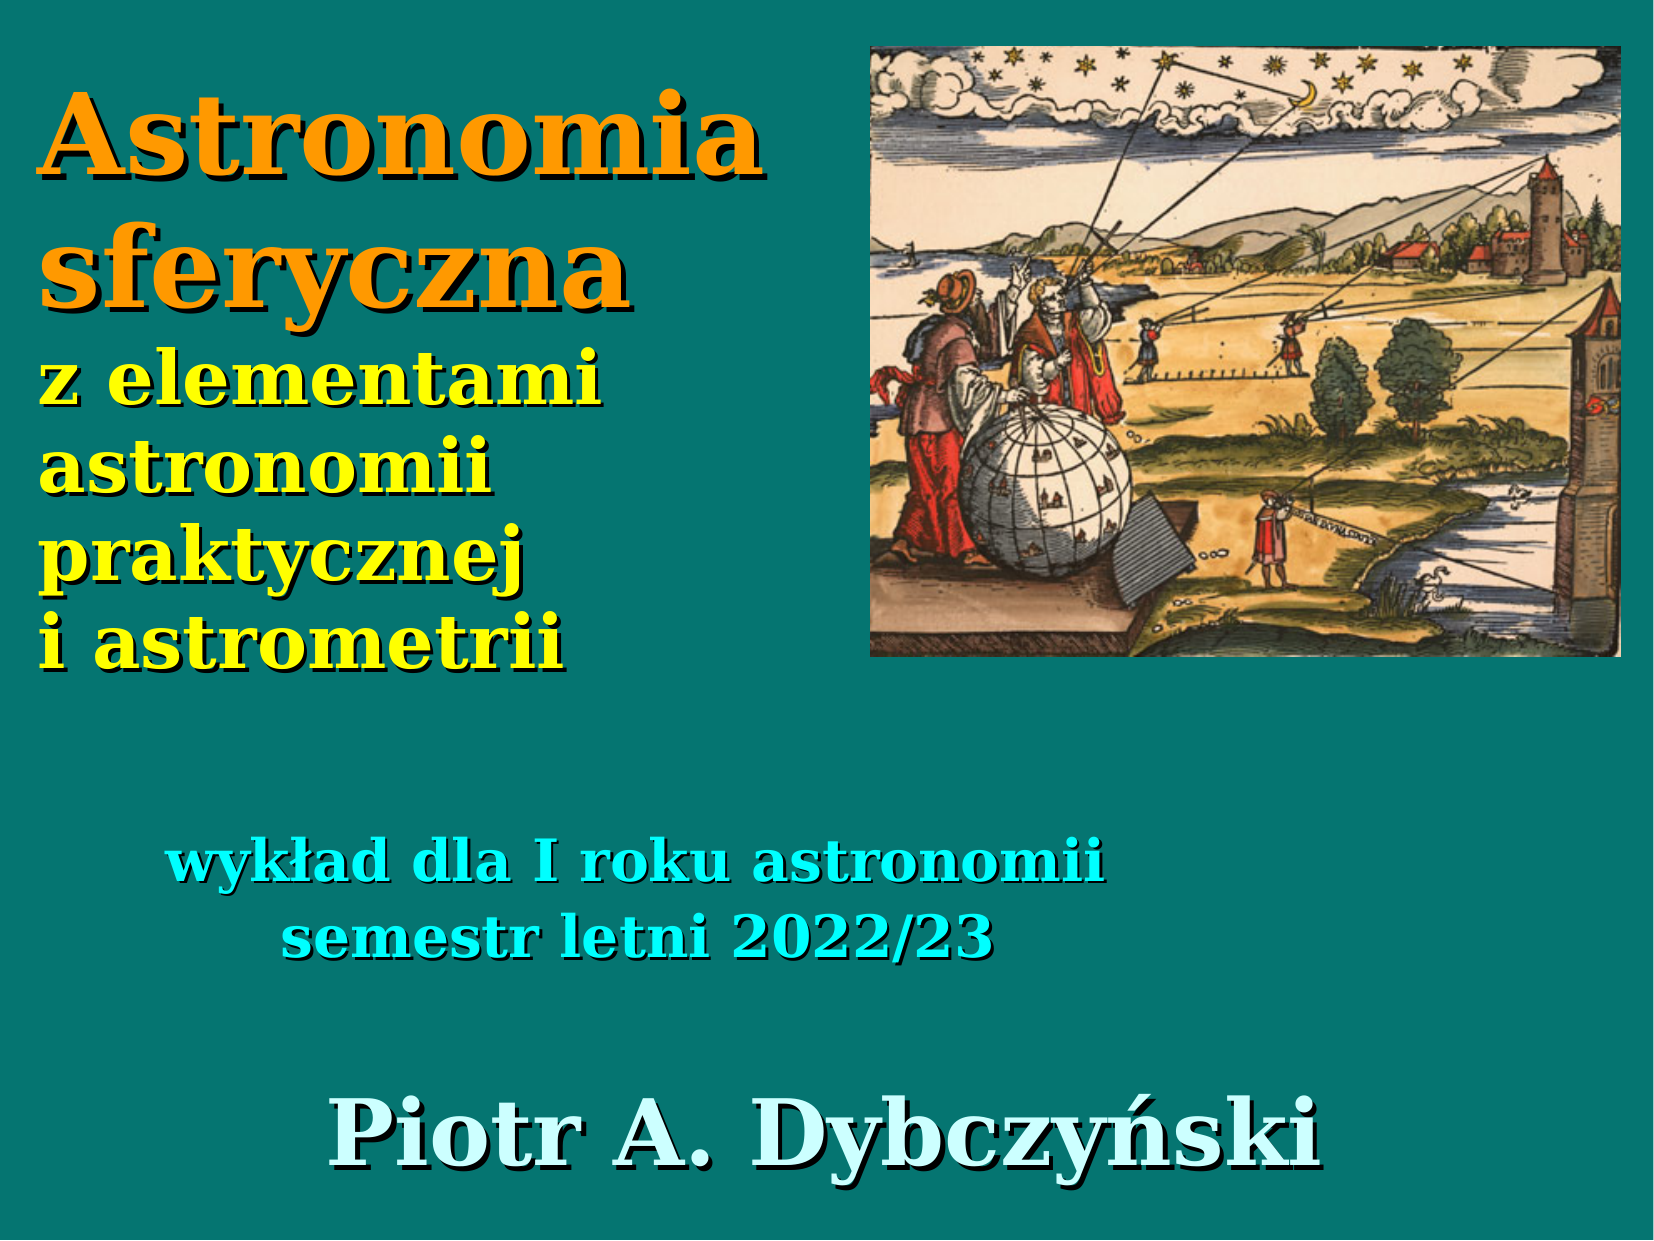

# Astronomia sferyczna z elementami astronomii praktycznej i astrometrii wykład dla I roku astronomii semestr letni 2022/23 Piotr A. Dybczyński